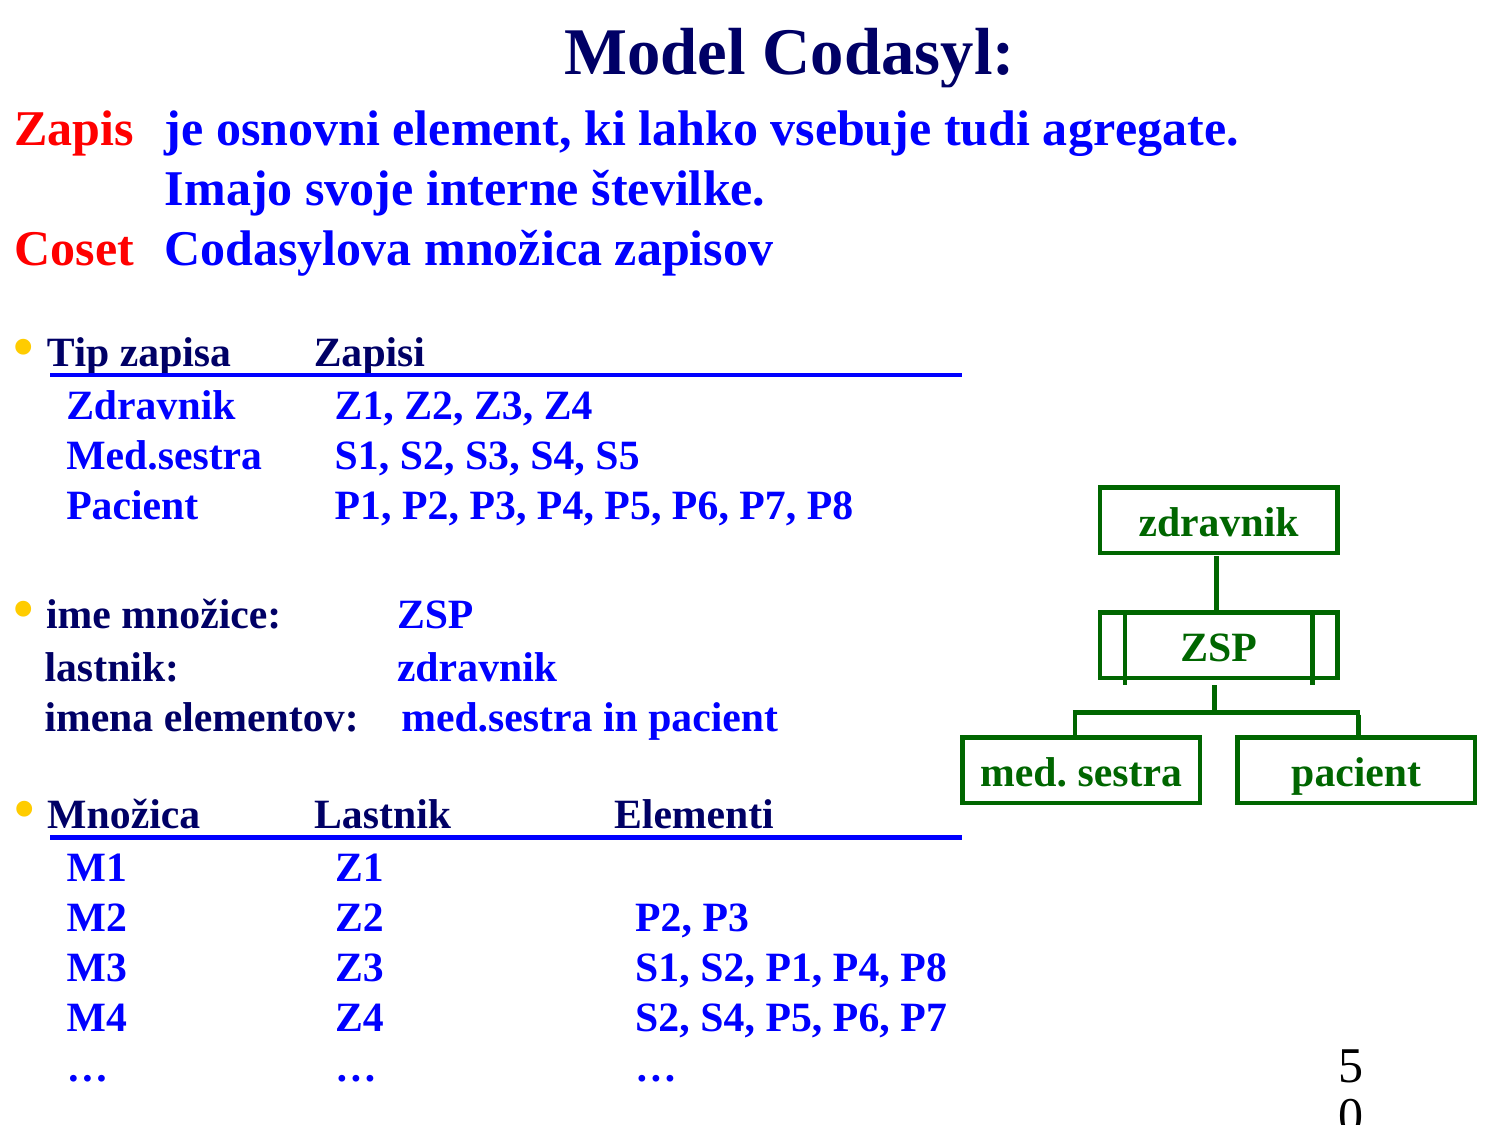

Model Codasyl:
Zapis	je osnovni element, ki lahko vsebuje tudi agregate.
 Imajo svoje interne številke.
Coset	Codasylova množica zapisov
• Tip zapisa	Zapisi
 Zdravnik	 Z1, Z2, Z3, Z4
 Med.sestra	 S1, S2, S3, S4, S5
 Pacient	 P1, P2, P3, P4, P5, P6, P7, P8
zdravnik
ZSP
med. sestra
pacient
• ime množice:	 ZSP
 lastnik:	 zdravnik
 imena elementov: med.sestra in pacient
• Množica	Lastnik		Elementi
 M1		 Z1
 M2		 Z2		 P2, P3
 M3		 Z3		 S1, S2, P1, P4, P8
 M4		 Z4		 S2, S4, P5, P6, P7
 …		 …		 …
FOV, V. Rajkovic
50